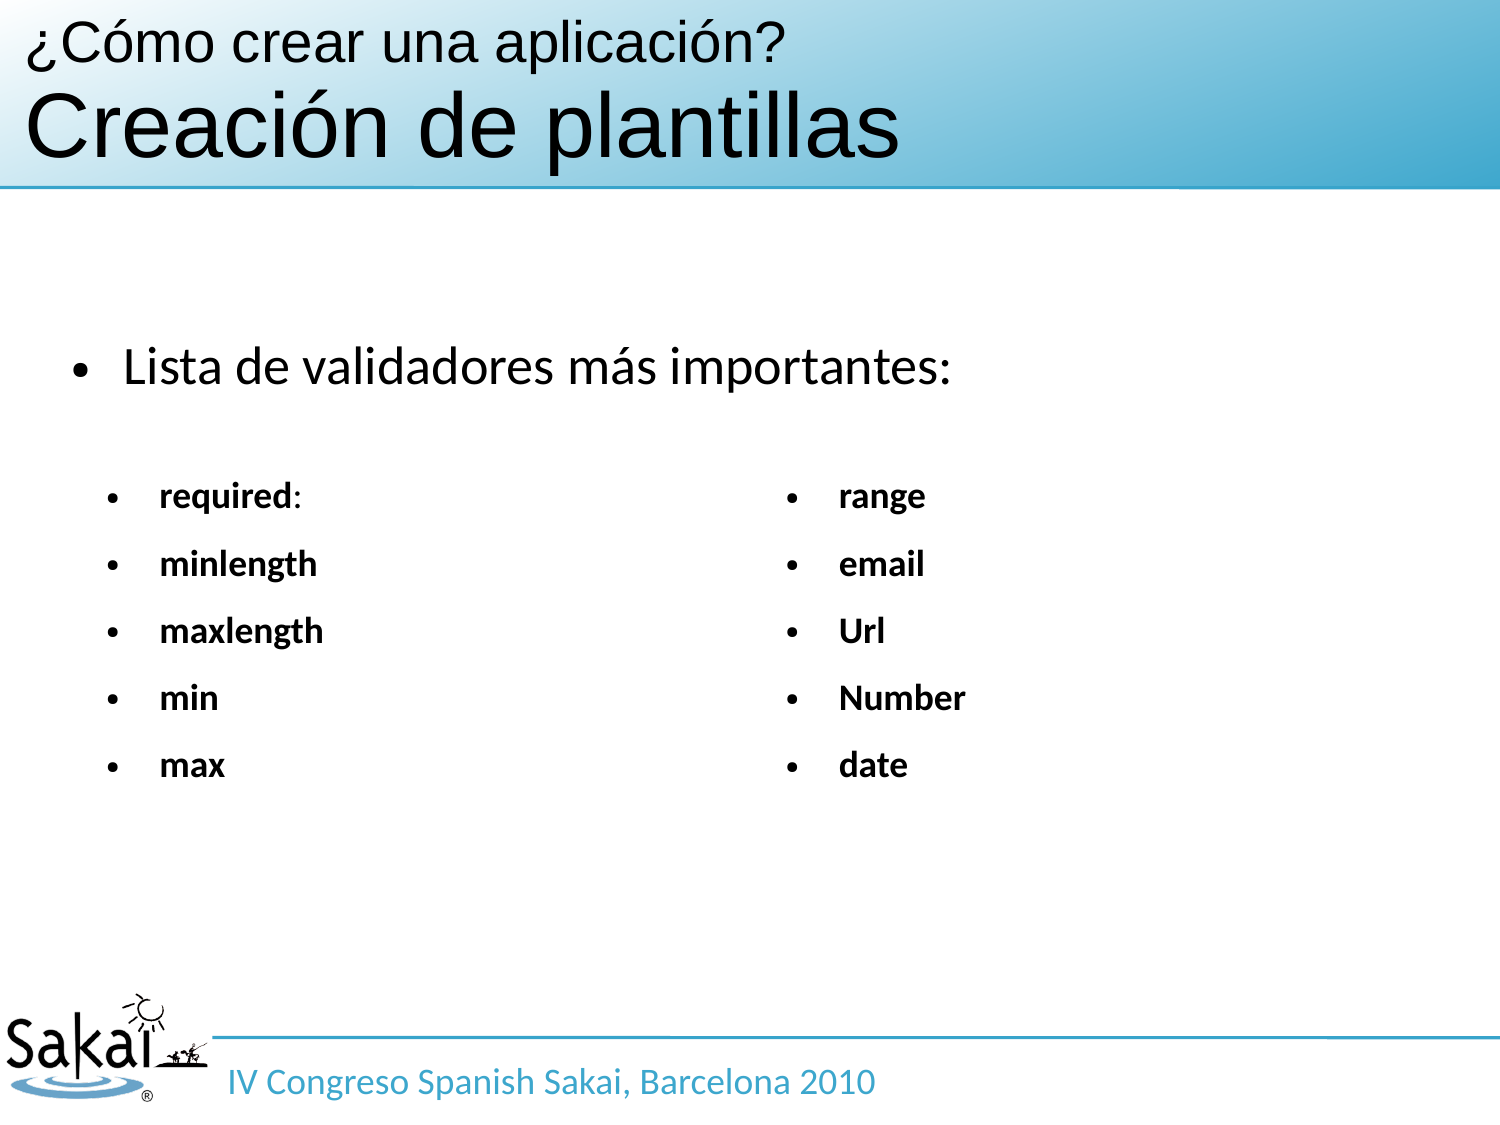

# ¿Cómo crear una aplicación? Creación de plantillas
Lista de validadores más importantes:
required:
minlength
maxlength
min
max
range
email
Url
Number
date